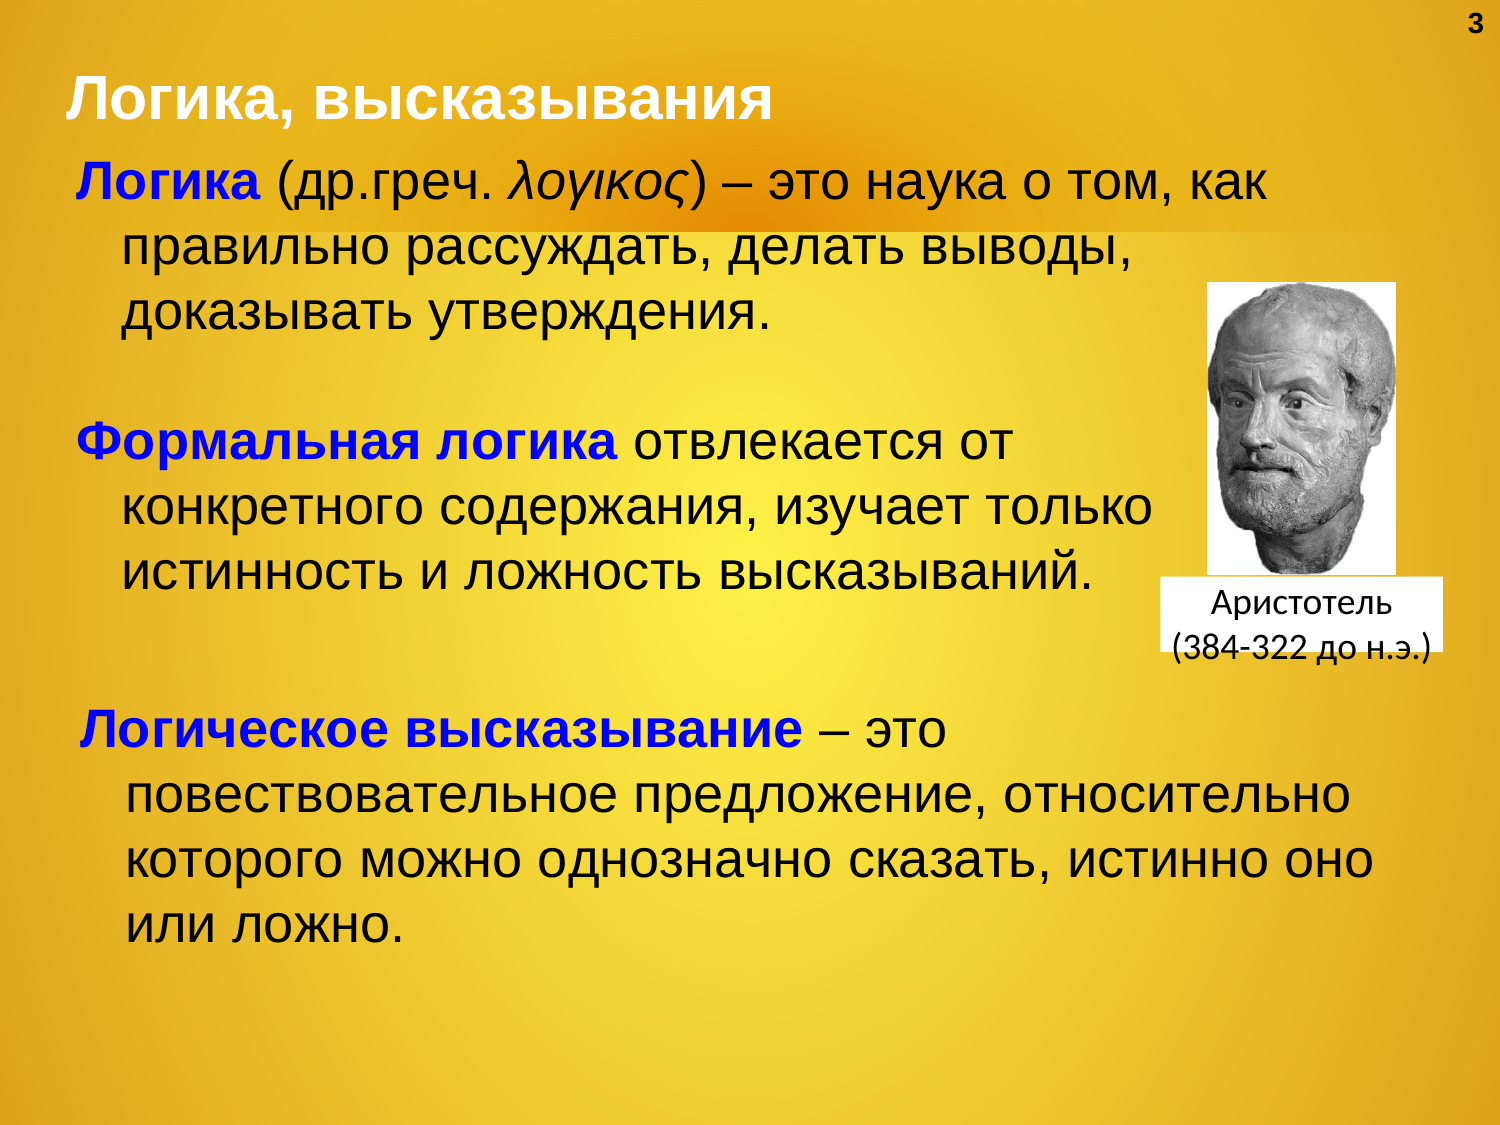

# Логика, высказывания
Логика (др.греч. λογικος) – это наука о том, как правильно рассуждать, делать выводы, доказывать утверждения.
Аристотель
(384-322 до н.э.)
Формальная логика отвлекается от конкретного содержания, изучает только истинность и ложность высказываний.
Логическое высказывание – это повествовательное предложение, относительно которого можно однозначно сказать, истинно оно или ложно.